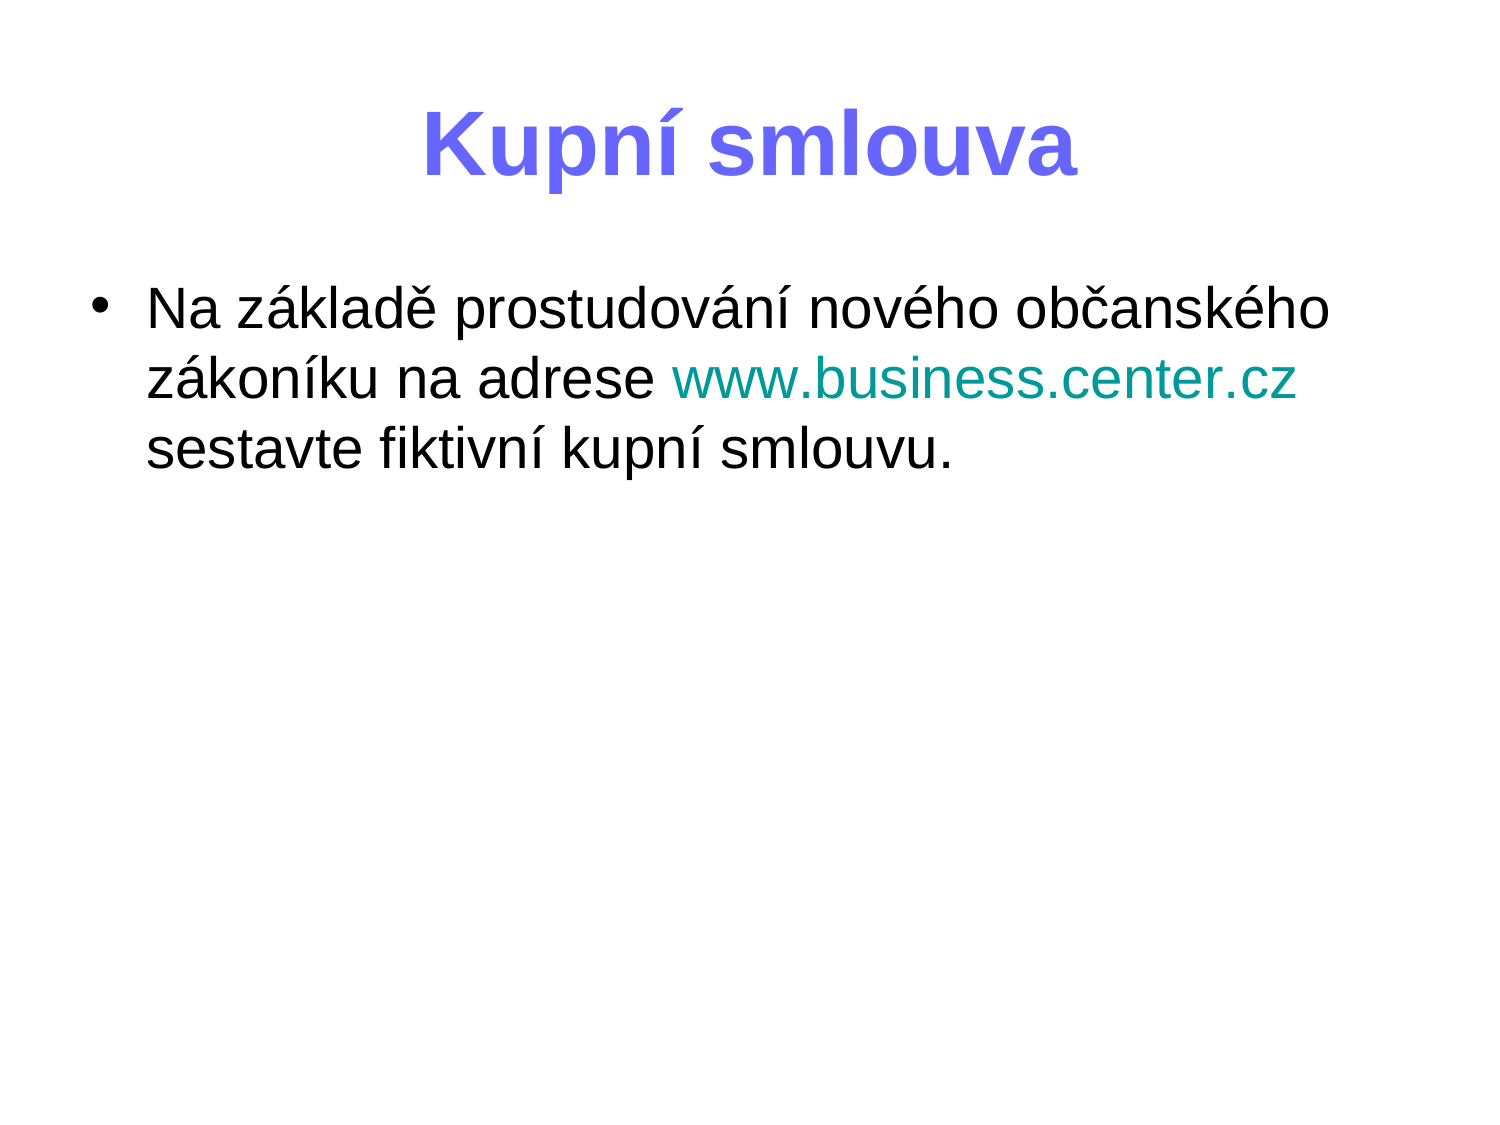

# Kupní smlouva
Na základě prostudování nového občanského zákoníku na adrese www.business.center.cz sestavte fiktivní kupní smlouvu.